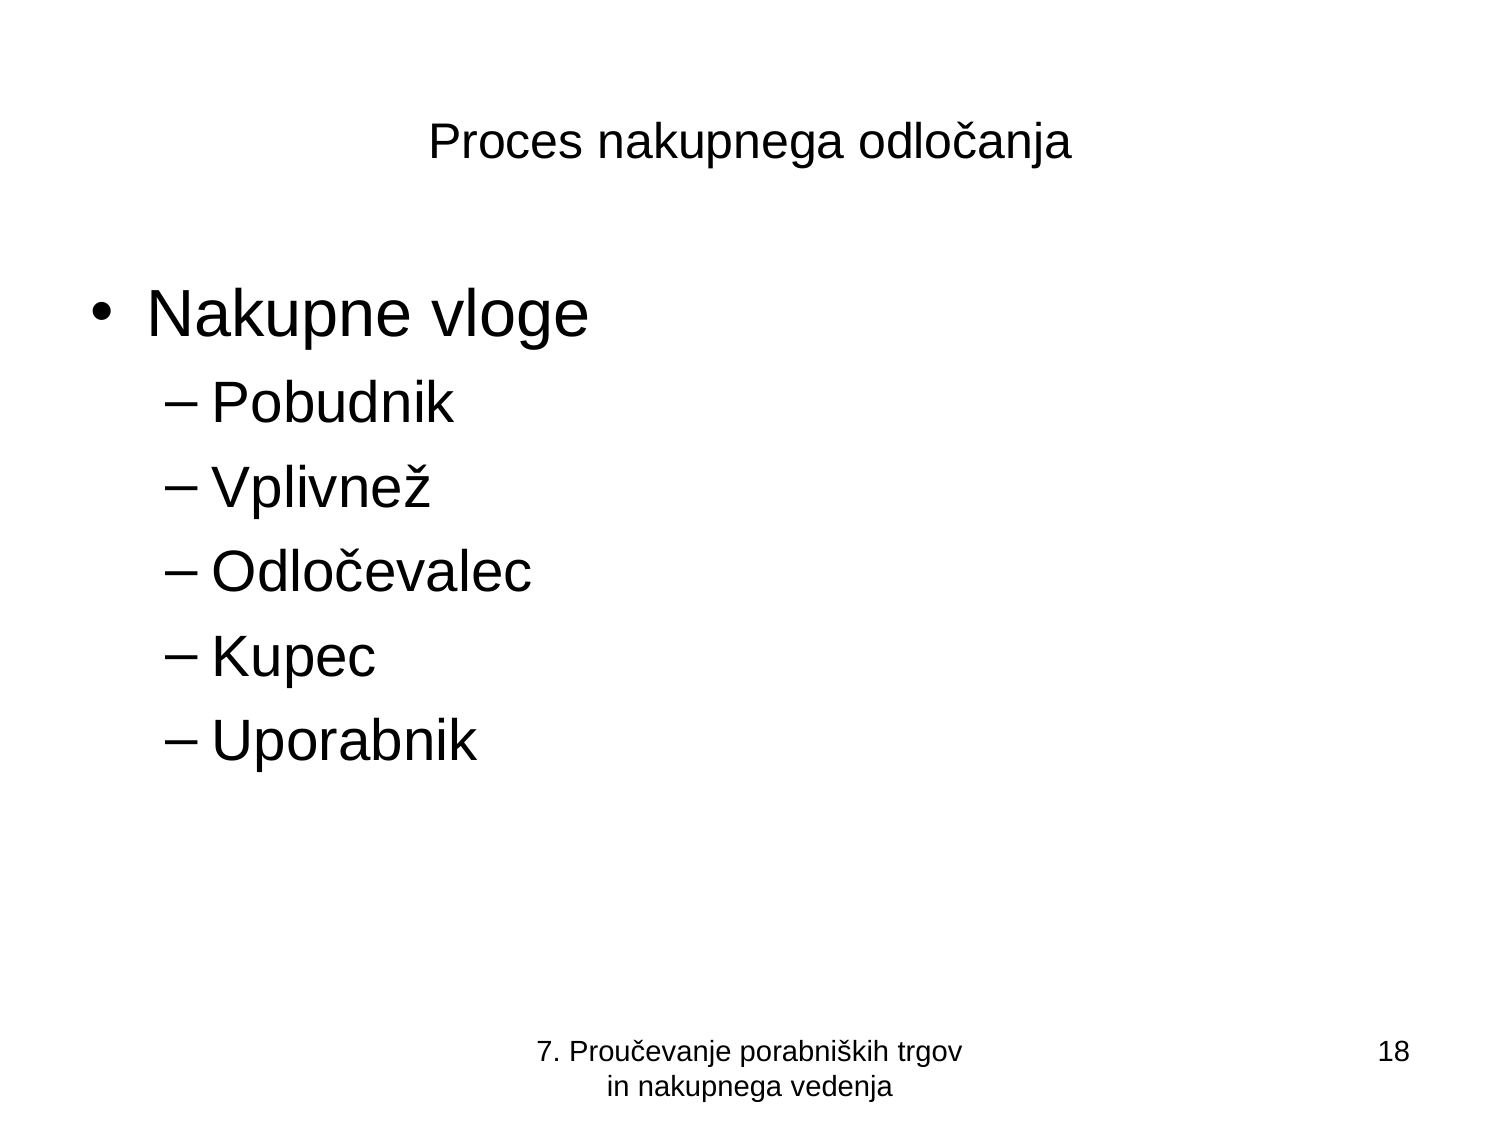

# Proces nakupnega odločanja
Nakupne vloge
Pobudnik
Vplivnež
Odločevalec
Kupec
Uporabnik
7. Proučevanje porabniških trgov in nakupnega vedenja